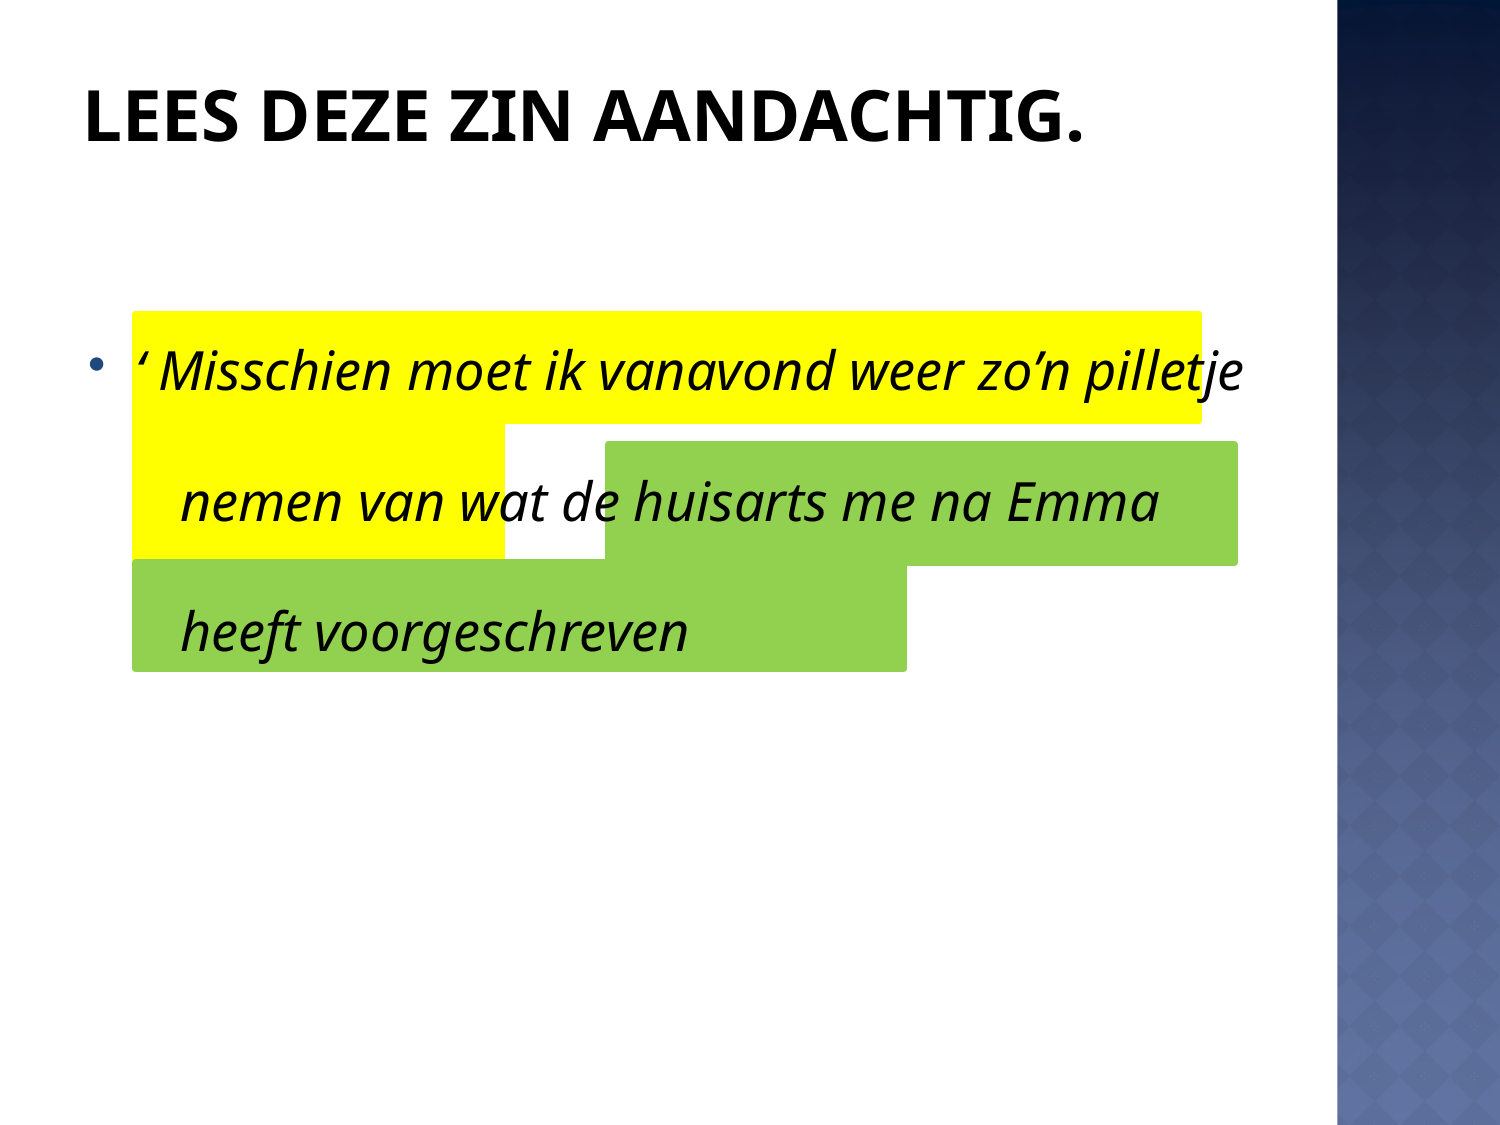

# Lees deze zin aandachtig.
‘ Misschien moet ik vanavond weer zo’n pilletje nemen van wat de huisarts me na Emma heeft voorgeschreven